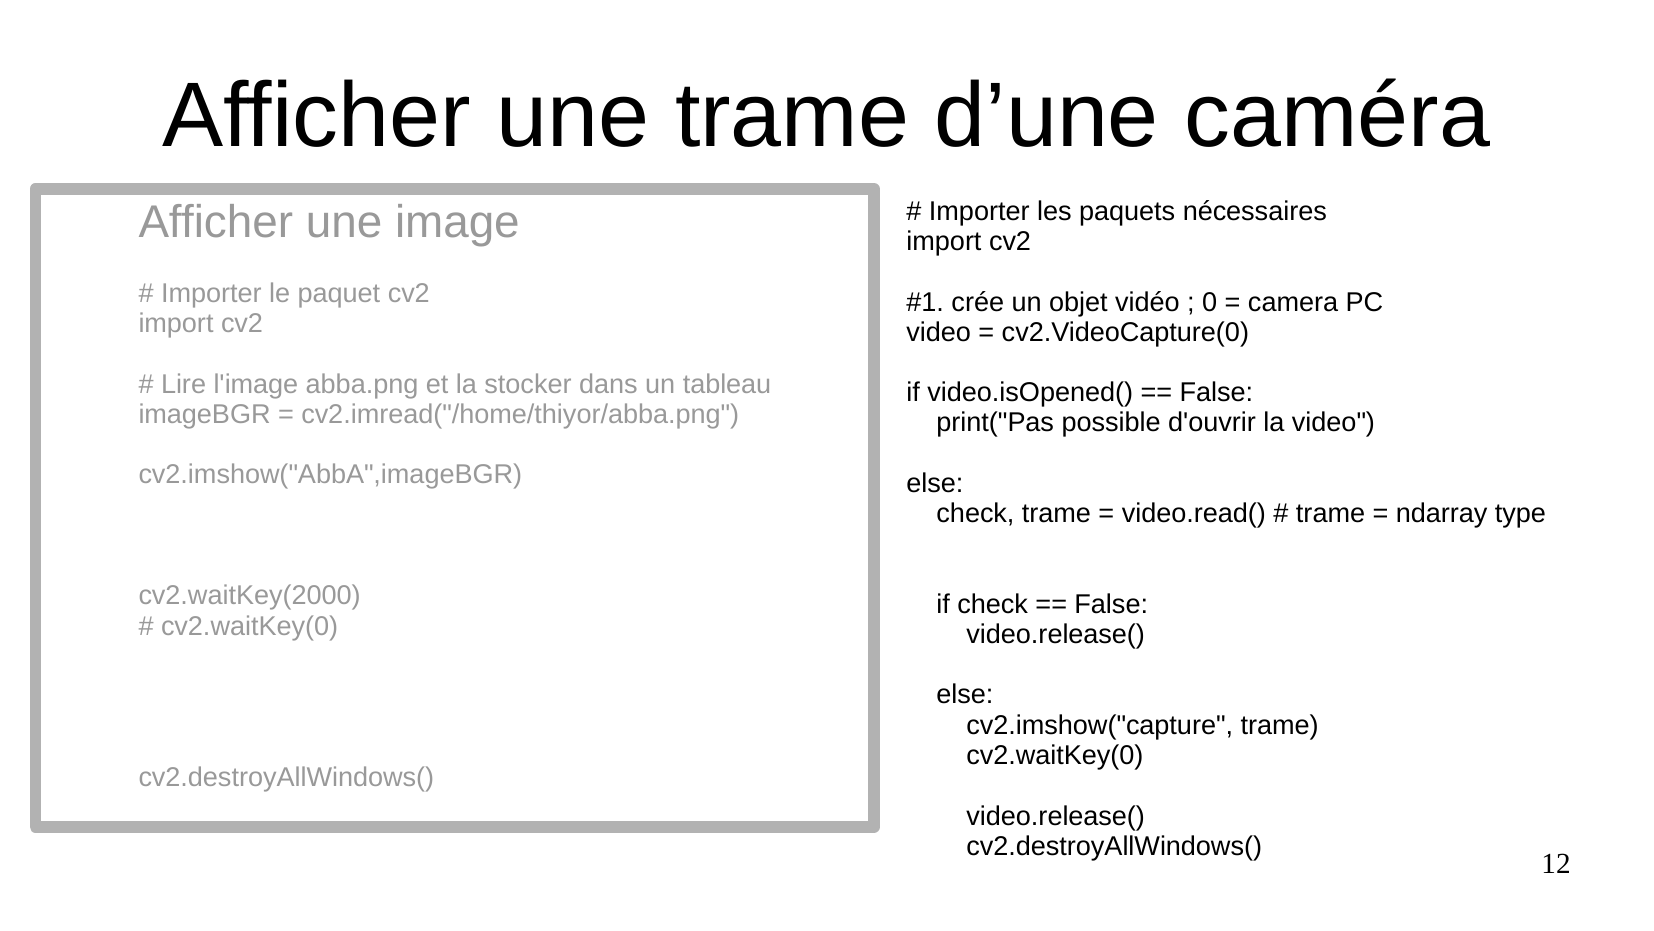

# Afficher une trame d’une caméra
# Importer les paquets nécessaires
import cv2
#1. crée un objet vidéo ; 0 = camera PC
video = cv2.VideoCapture(0)
if video.isOpened() == False:
 print("Pas possible d'ouvrir la video")
else:
 check, trame = video.read() # trame = ndarray type
 if check == False:
 video.release()
 else:
 cv2.imshow("capture", trame)
 cv2.waitKey(0)
 video.release()
 cv2.destroyAllWindows()
Afficher une image
# Importer le paquet cv2
import cv2
# Lire l'image abba.png et la stocker dans un tableau
imageBGR = cv2.imread("/home/thiyor/abba.png")
cv2.imshow("AbbA",imageBGR)
cv2.waitKey(2000)
# cv2.waitKey(0)
cv2.destroyAllWindows()
12